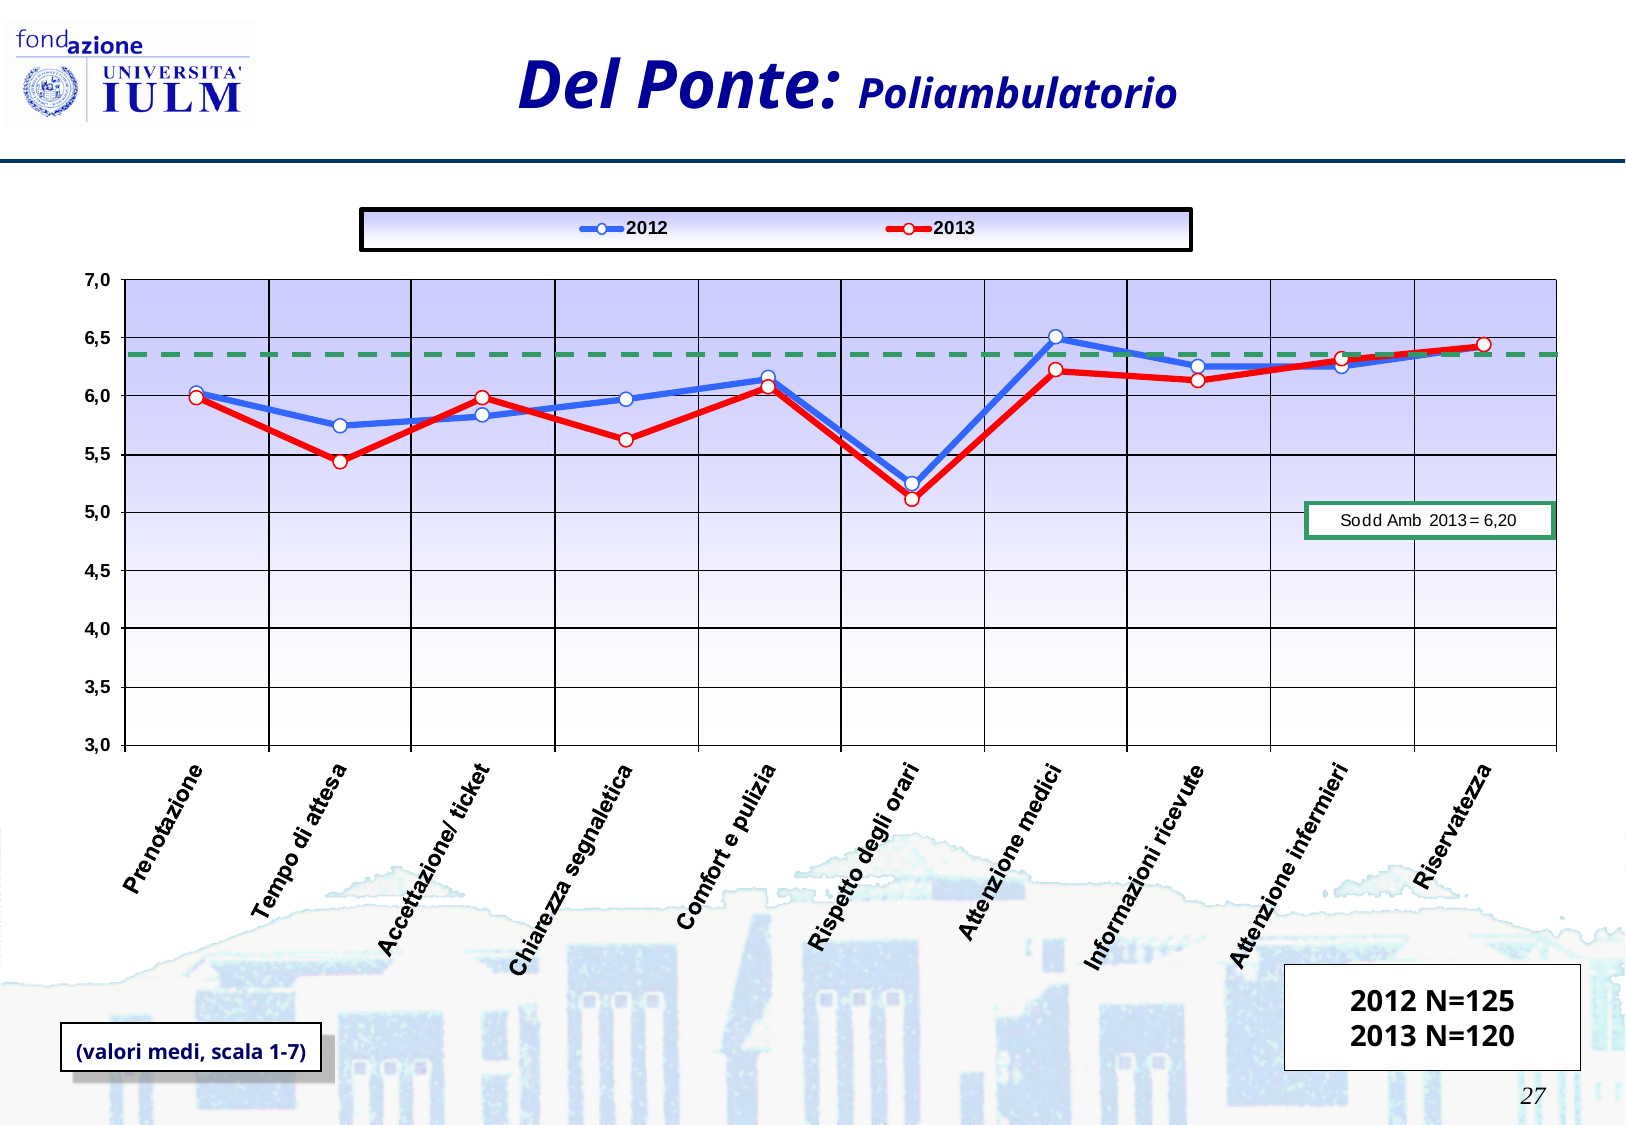

Del Ponte: Poliambulatorio
2012 N=125
2013 N=120
(valori medi, scala 1-7)